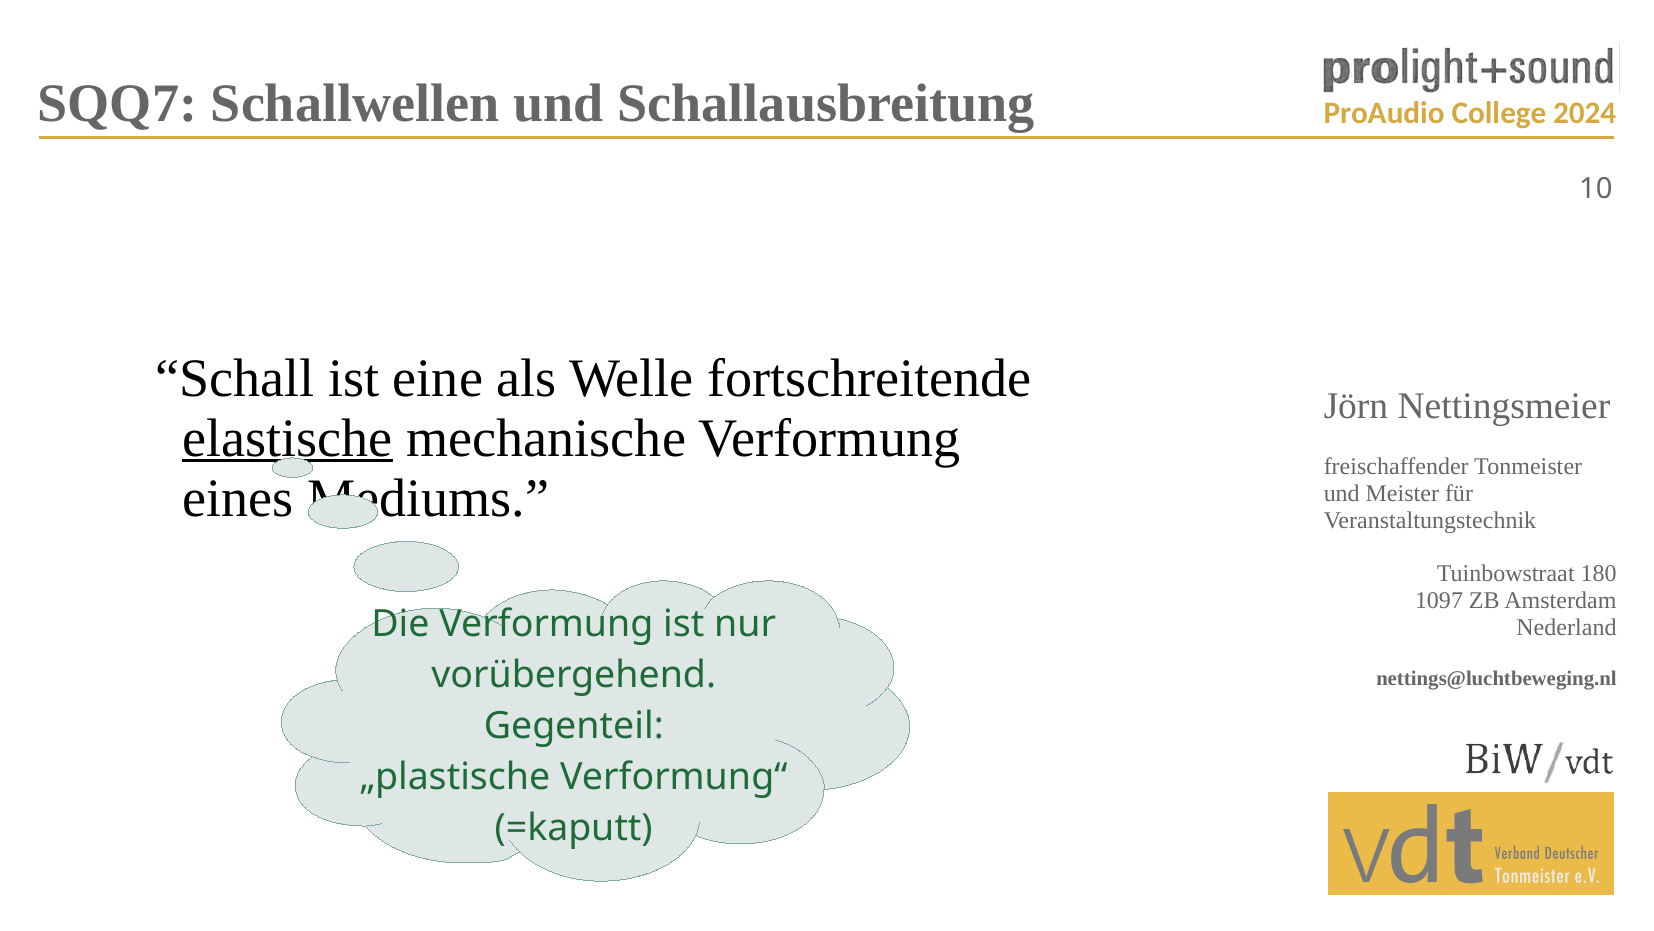

# SQQ7: Schallwellen und Schallausbreitung
10
“Schall ist eine als Welle fortschreitende
 elastische mechanische Verformung
 eines Mediums.”
Die Verformung ist nur
vorübergehend.
Gegenteil:
„plastische Verformung“
(=kaputt)